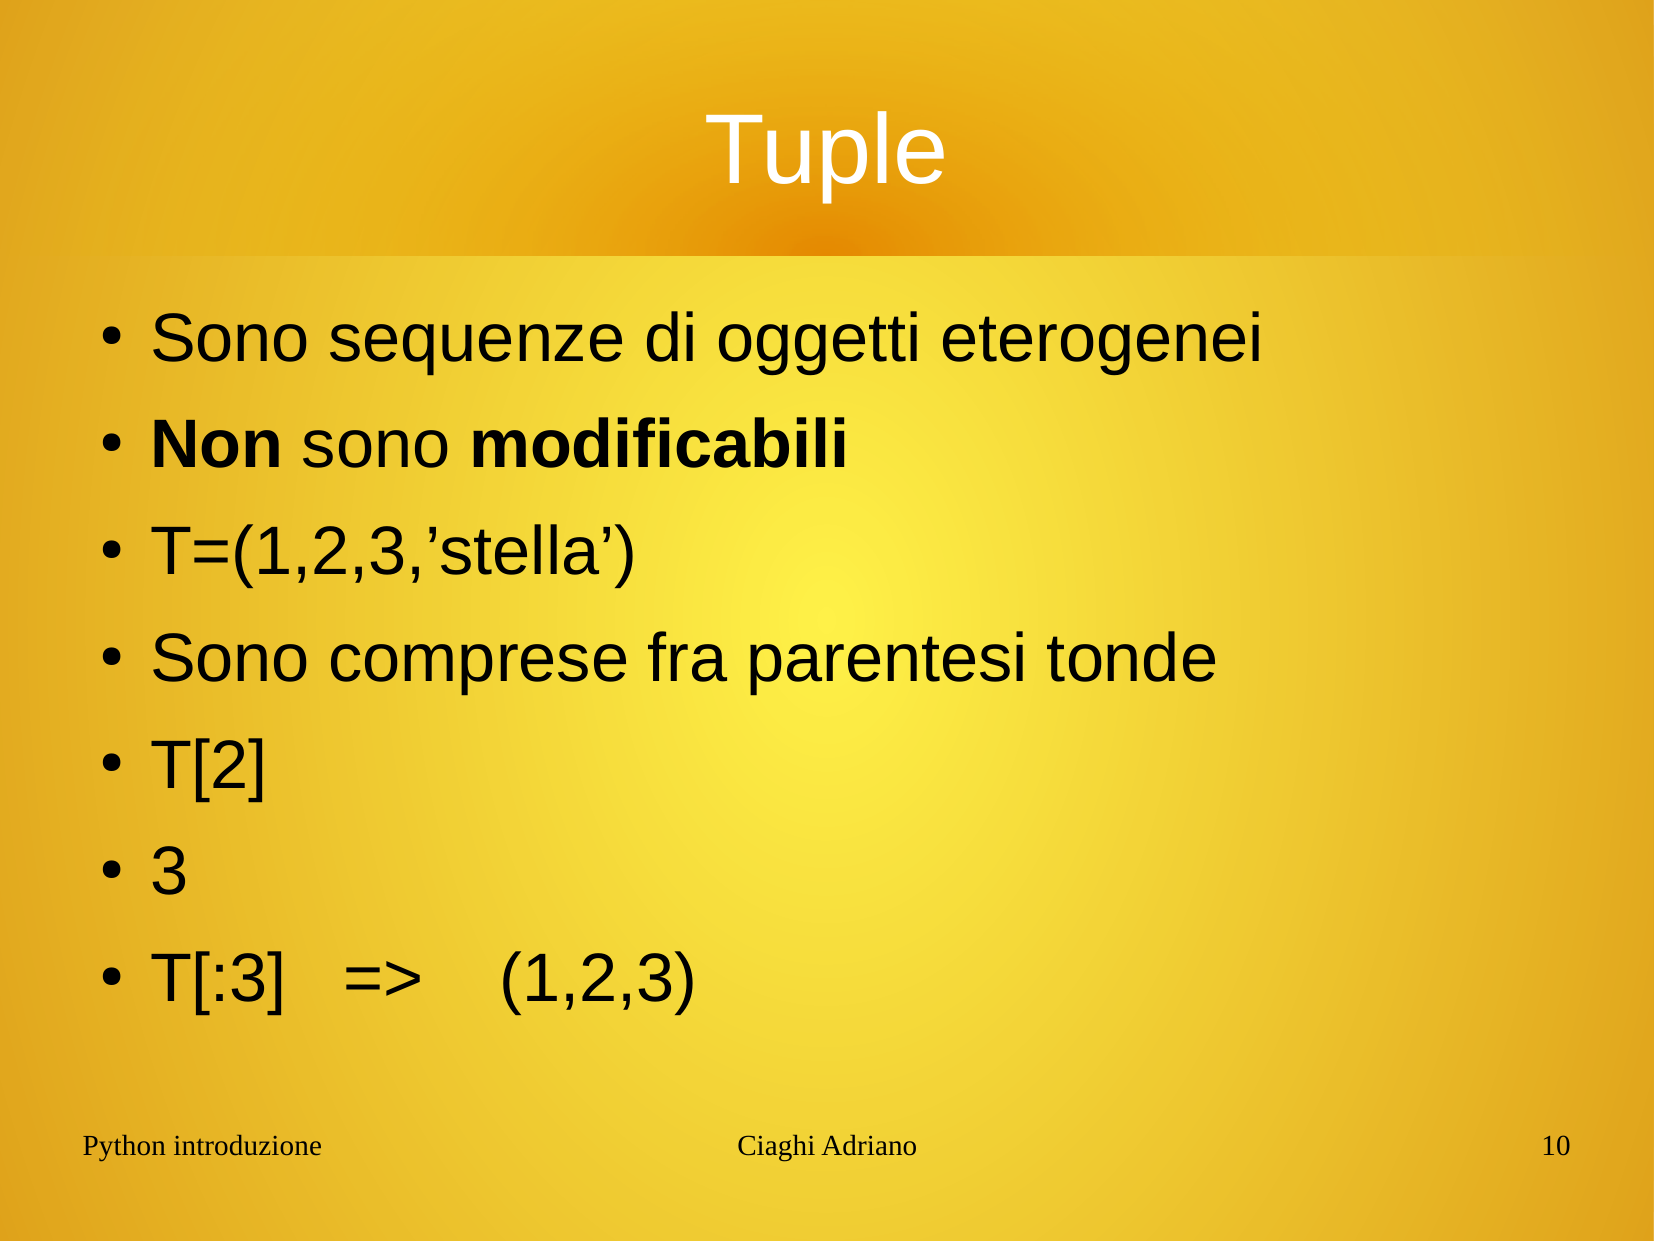

# Tuple
Sono sequenze di oggetti eterogenei
Non sono modificabili
T=(1,2,3,’stella’)
Sono comprese fra parentesi tonde
T[2]
3
T[:3] => (1,2,3)
Python introduzione
Ciaghi Adriano
10